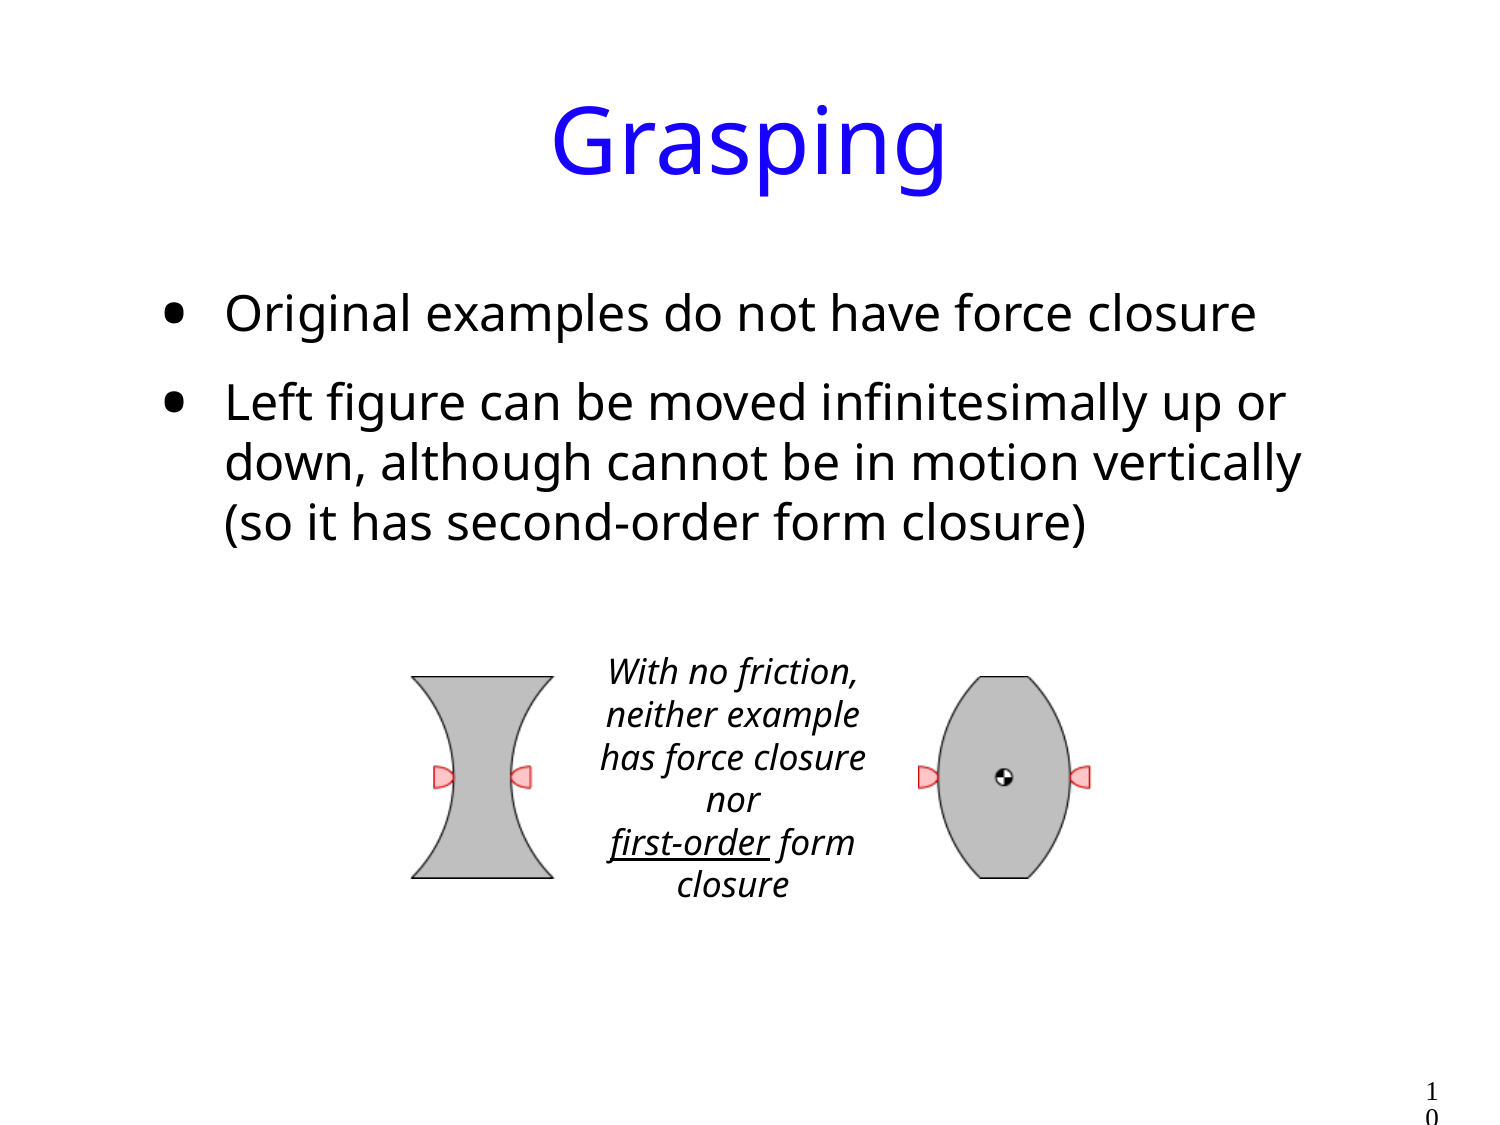

Grasping
# Original examples do not have force closure
Left figure can be moved infinitesimally up or down, although cannot be in motion vertically (so it has second-order form closure)
With no friction,
neither example has force closure nor
first-order form closure
10